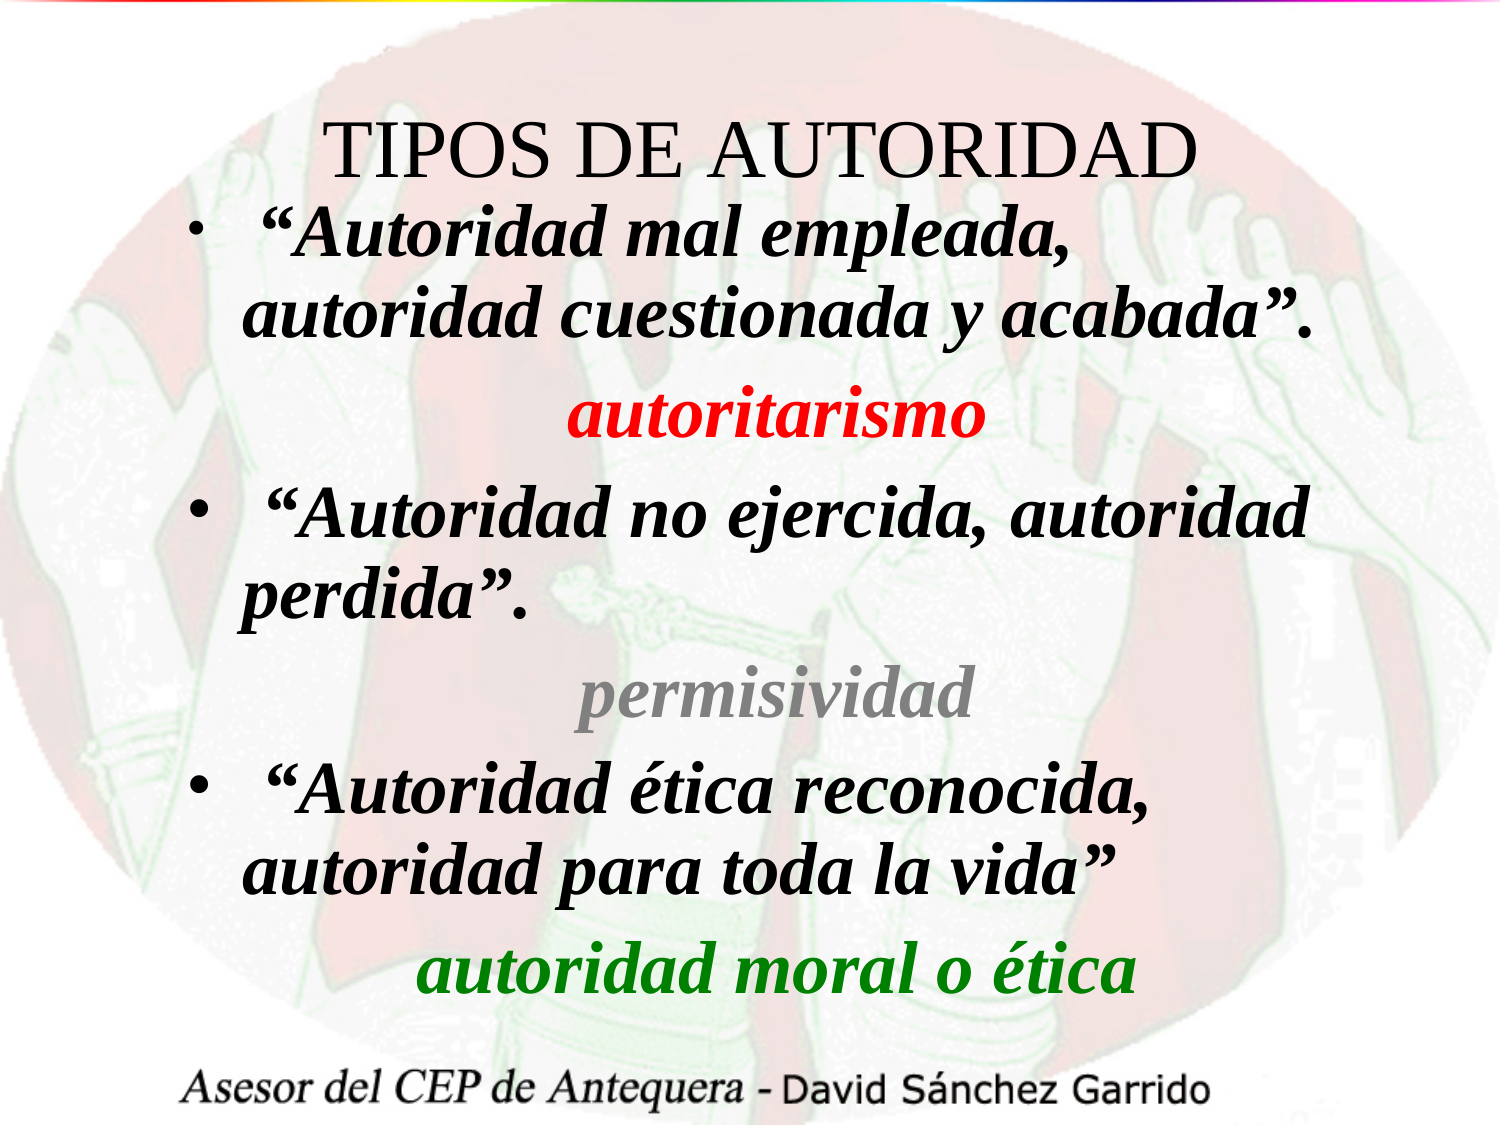

# TIPOS DE AUTORIDAD
 “Autoridad mal empleada, autoridad cuestionada y acabada”.
autoritarismo
 “Autoridad no ejercida, autoridad perdida”.
permisividad
 “Autoridad ética reconocida, autoridad para toda la vida”
autoridad moral o ética